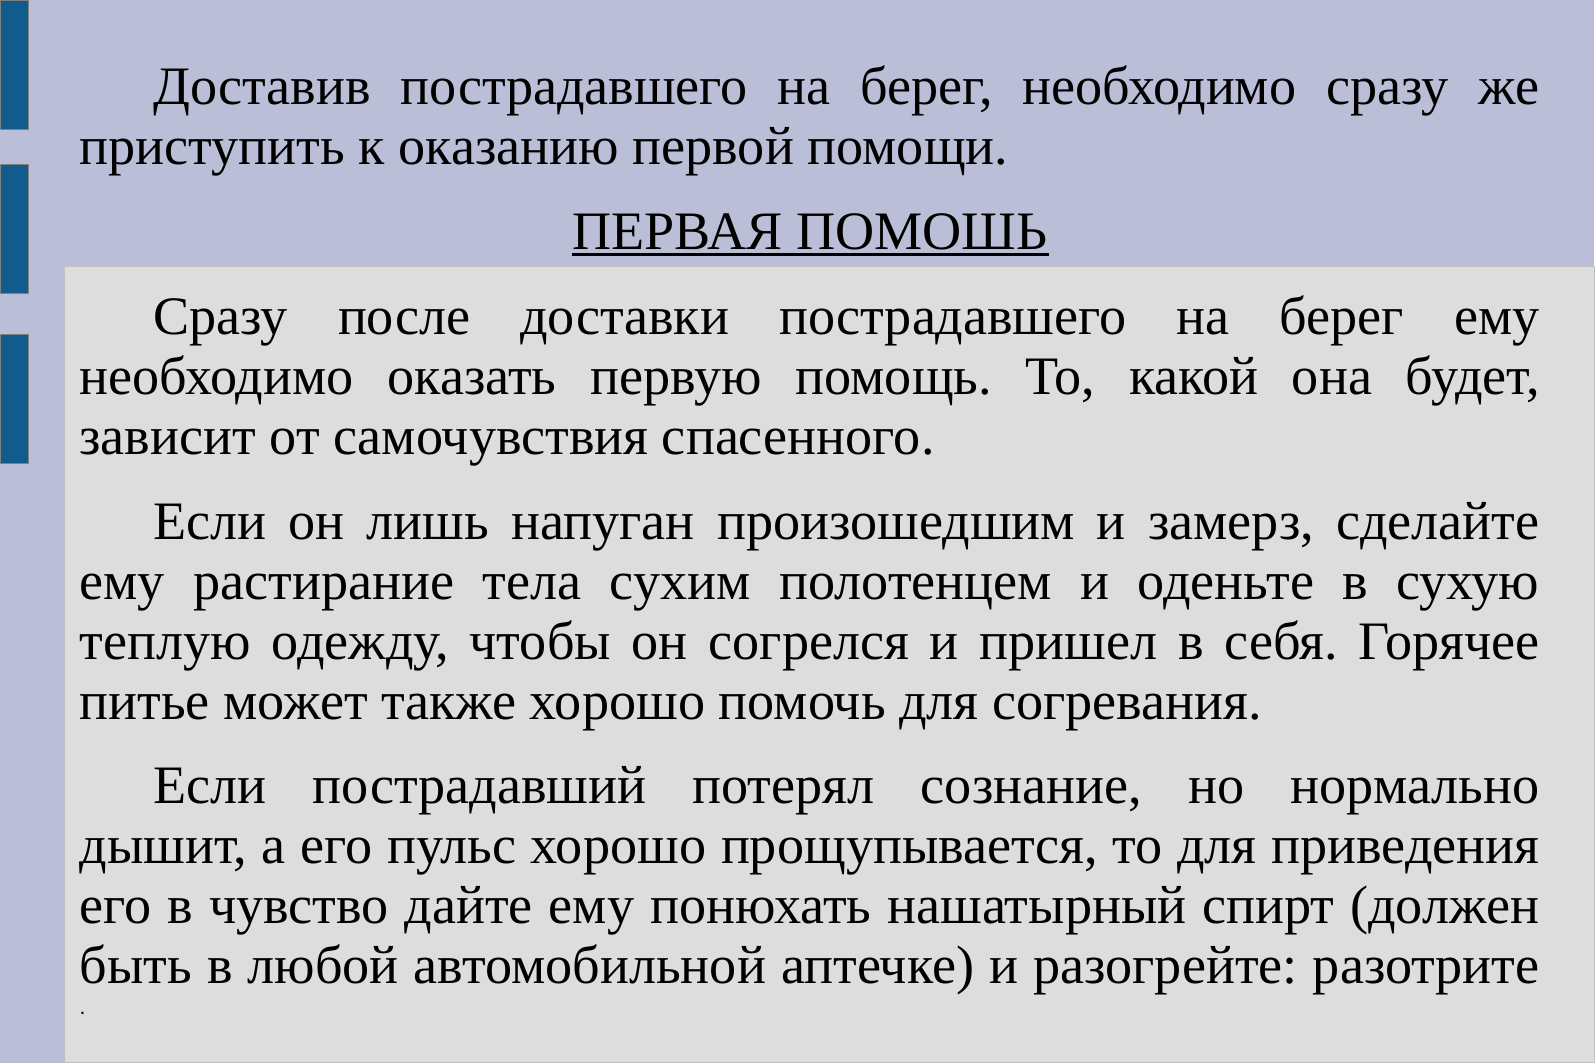

Доставив пострадавшего на берег, необходимо сразу же приступить к оказанию первой помощи.
ПЕРВАЯ ПОМОШЬ
	Сразу после доставки пострадавшего на берег ему необходимо оказать первую помощь. То, какой она будет, зависит от самочувствия спасенного.
	Если он лишь напуган произошедшим и замерз, сделайте ему растирание тела сухим полотенцем и оденьте в сухую теплую одежду, чтобы он согрелся и пришел в себя. Горячее питье может также хорошо помочь для согревания.
	Если пострадавший потерял сознание, но нормально дышит, а его пульс хорошо прощупывается, то для приведения его в чувство дайте ему понюхать нашатырный спирт (должен быть в любой автомобильной аптечке) и разогрейте: разотрите .